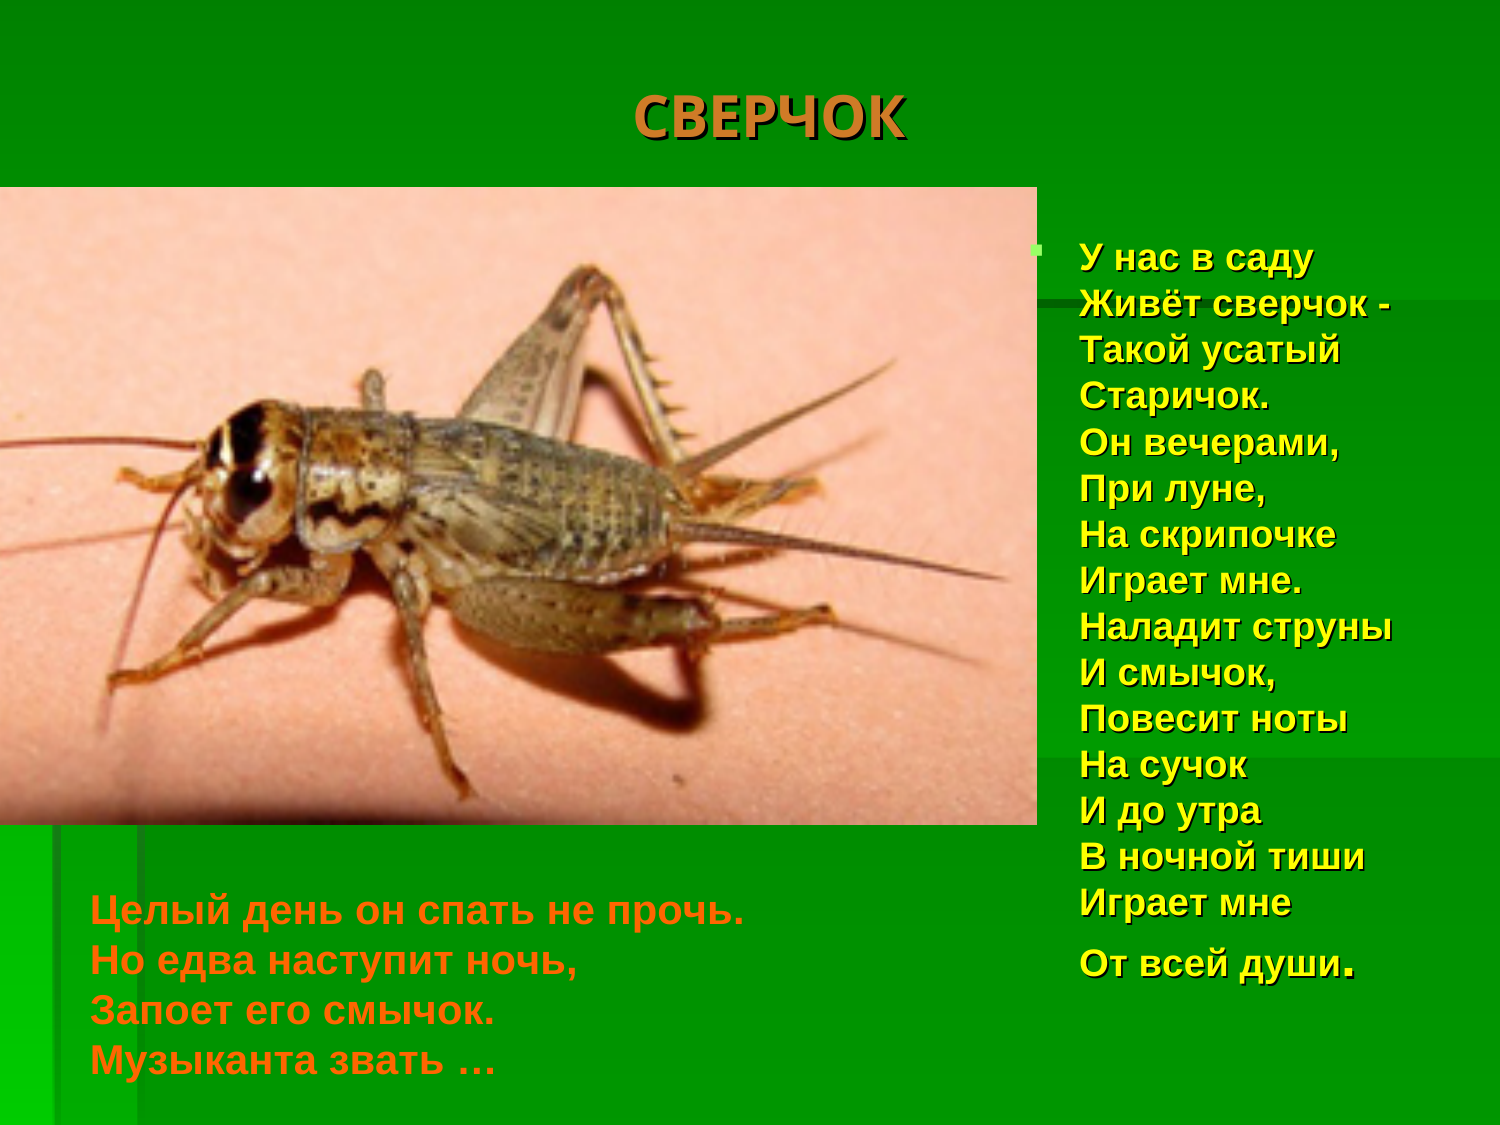

# СВЕРЧОК
У нас в саду
Живёт сверчок -
Такой усатый
Старичок. 
Он вечерами, 
При луне, 
На скрипочке
Играет мне. 
Наладит струны
И смычок, 
Повесит ноты
На сучок
И до утра
В ночной тиши
Играет мне
От всей души.
Целый день он спать не прочь.
Но едва наступит ночь,
Запоет его смычок.
Музыканта звать …